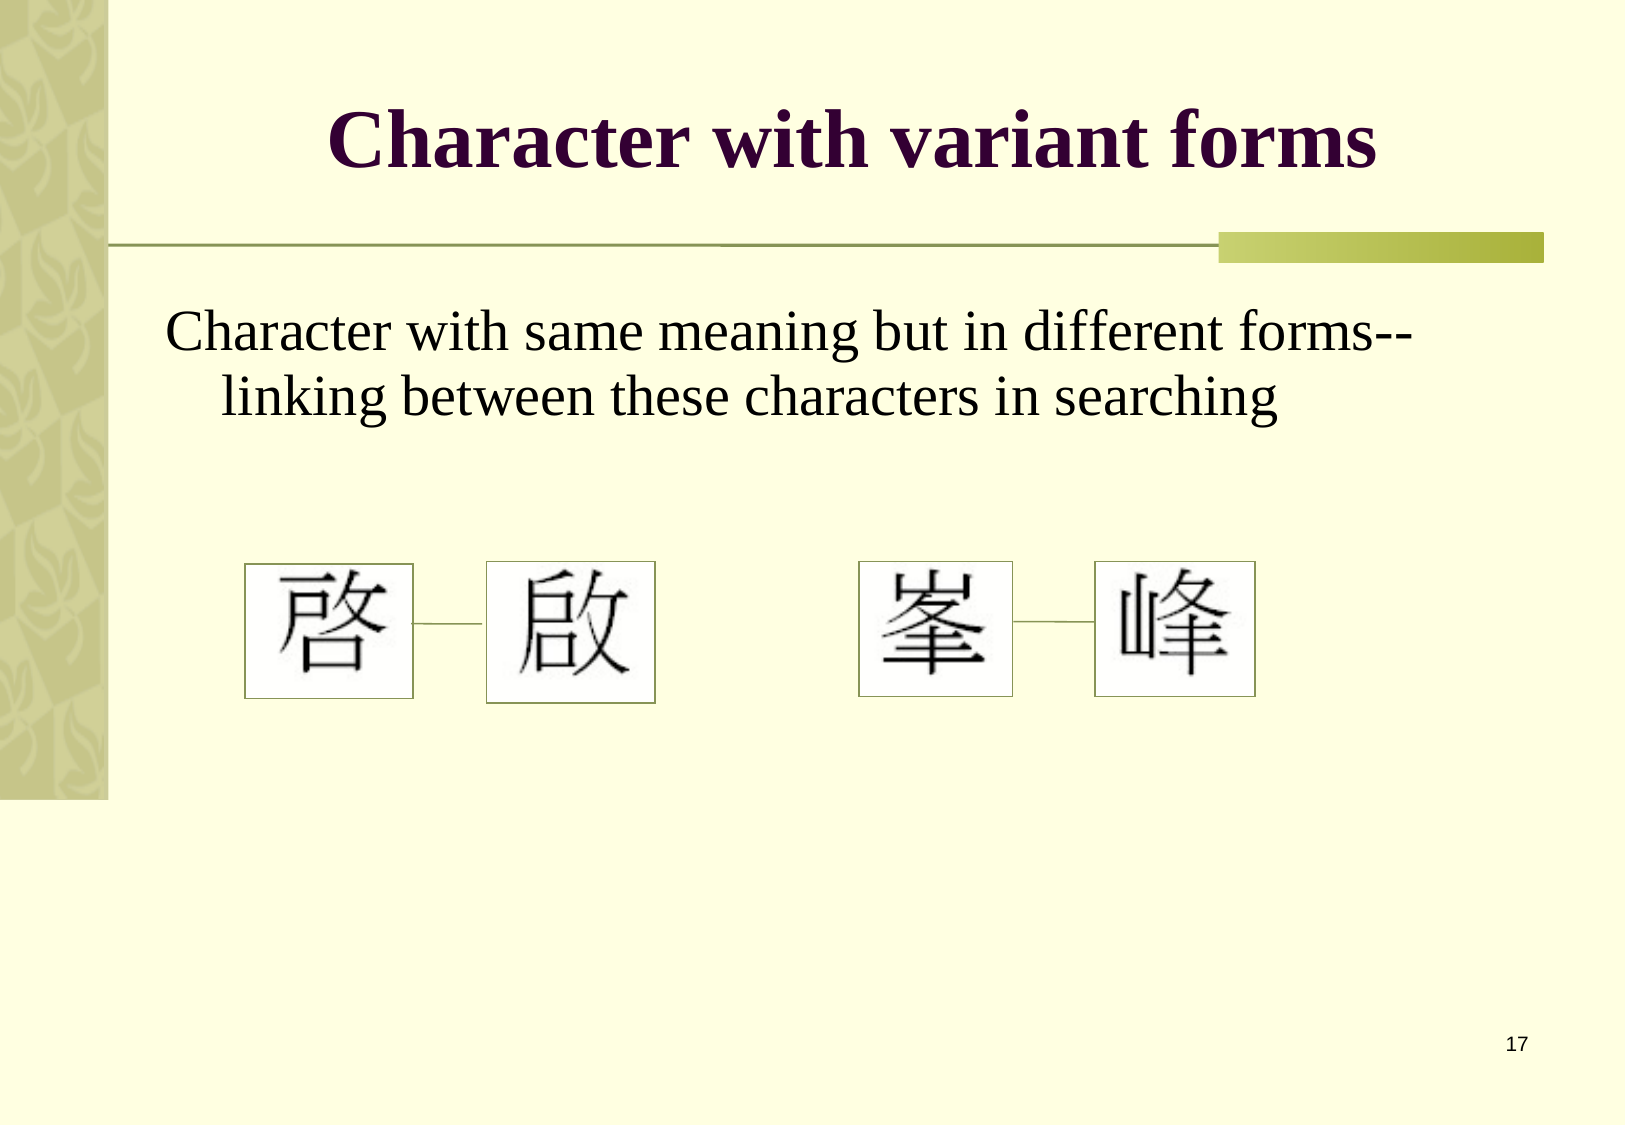

# Character with variant forms
Character with same meaning but in different forms--linking between these characters in searching
17